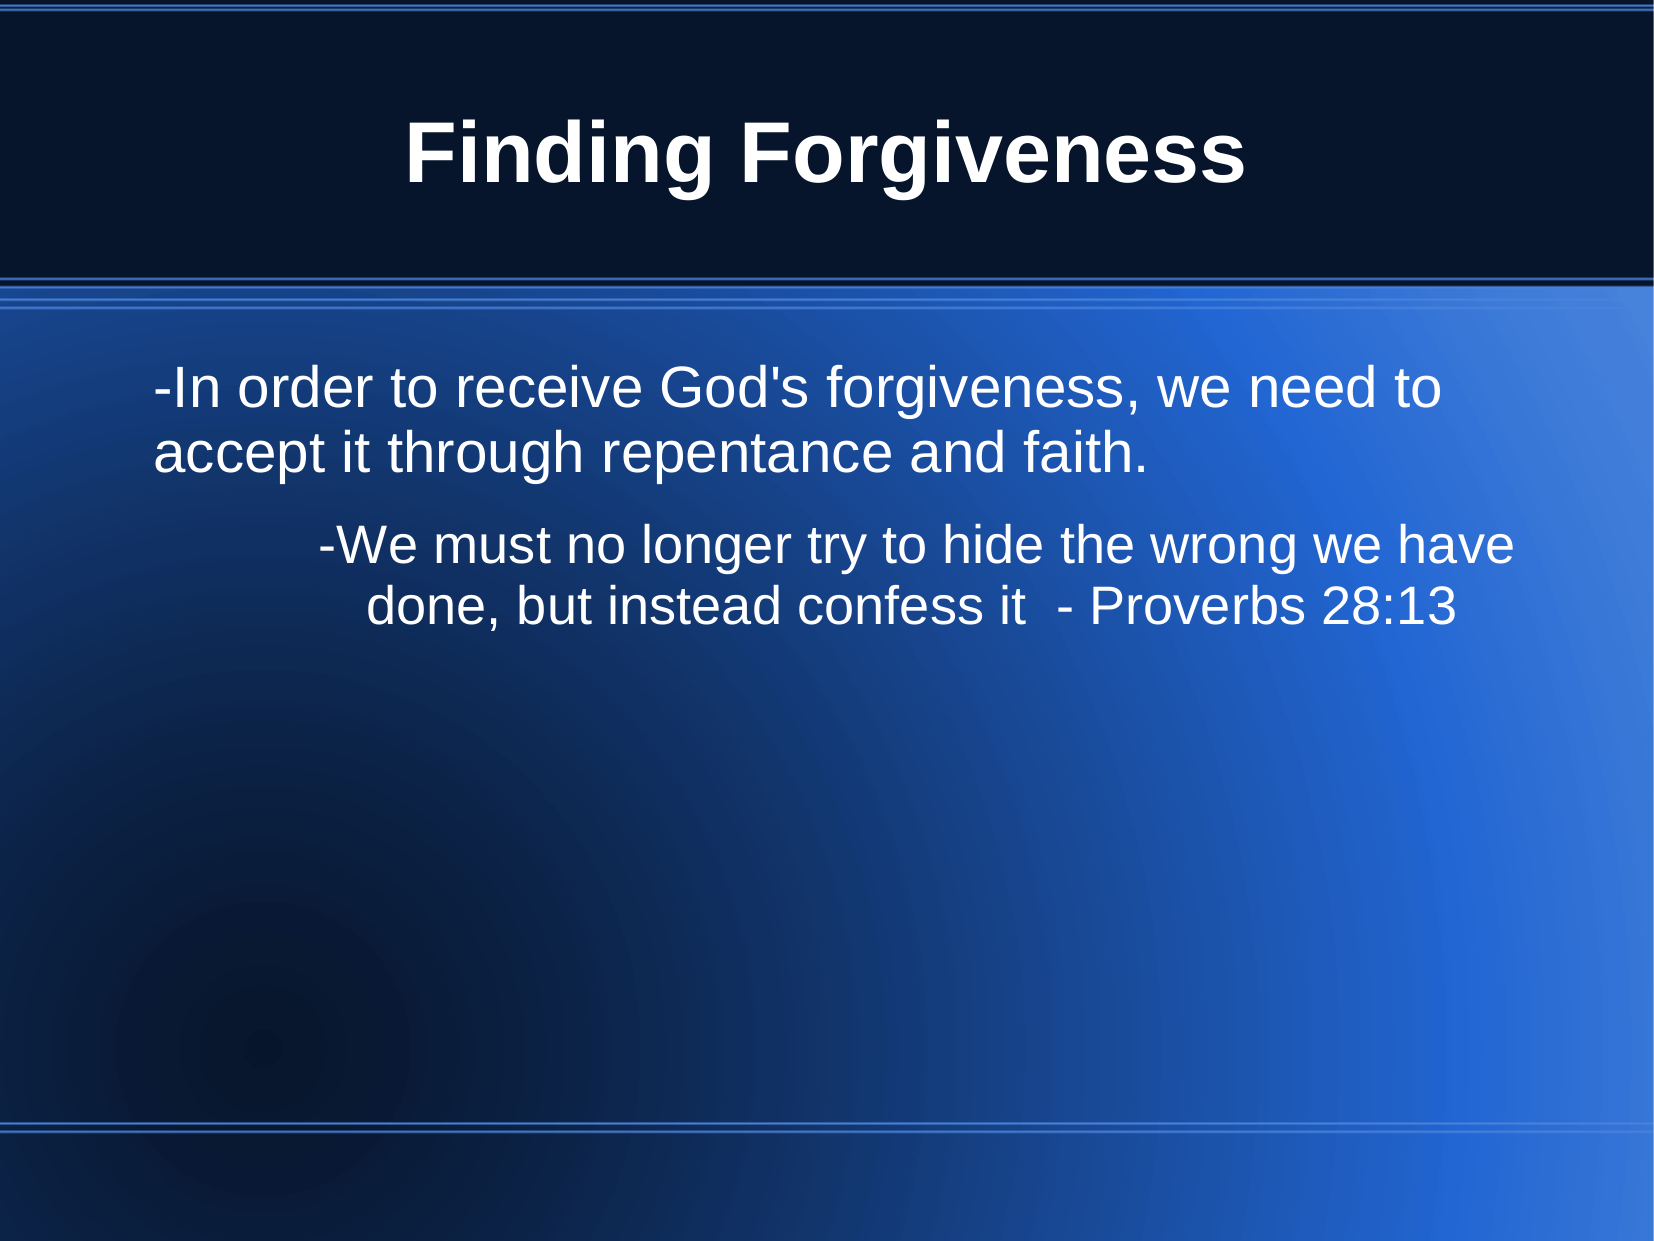

# Finding Forgiveness
-In order to receive God's forgiveness, we need to accept it through repentance and faith.
-We must no longer try to hide the wrong we have done, but instead confess it - Proverbs 28:13